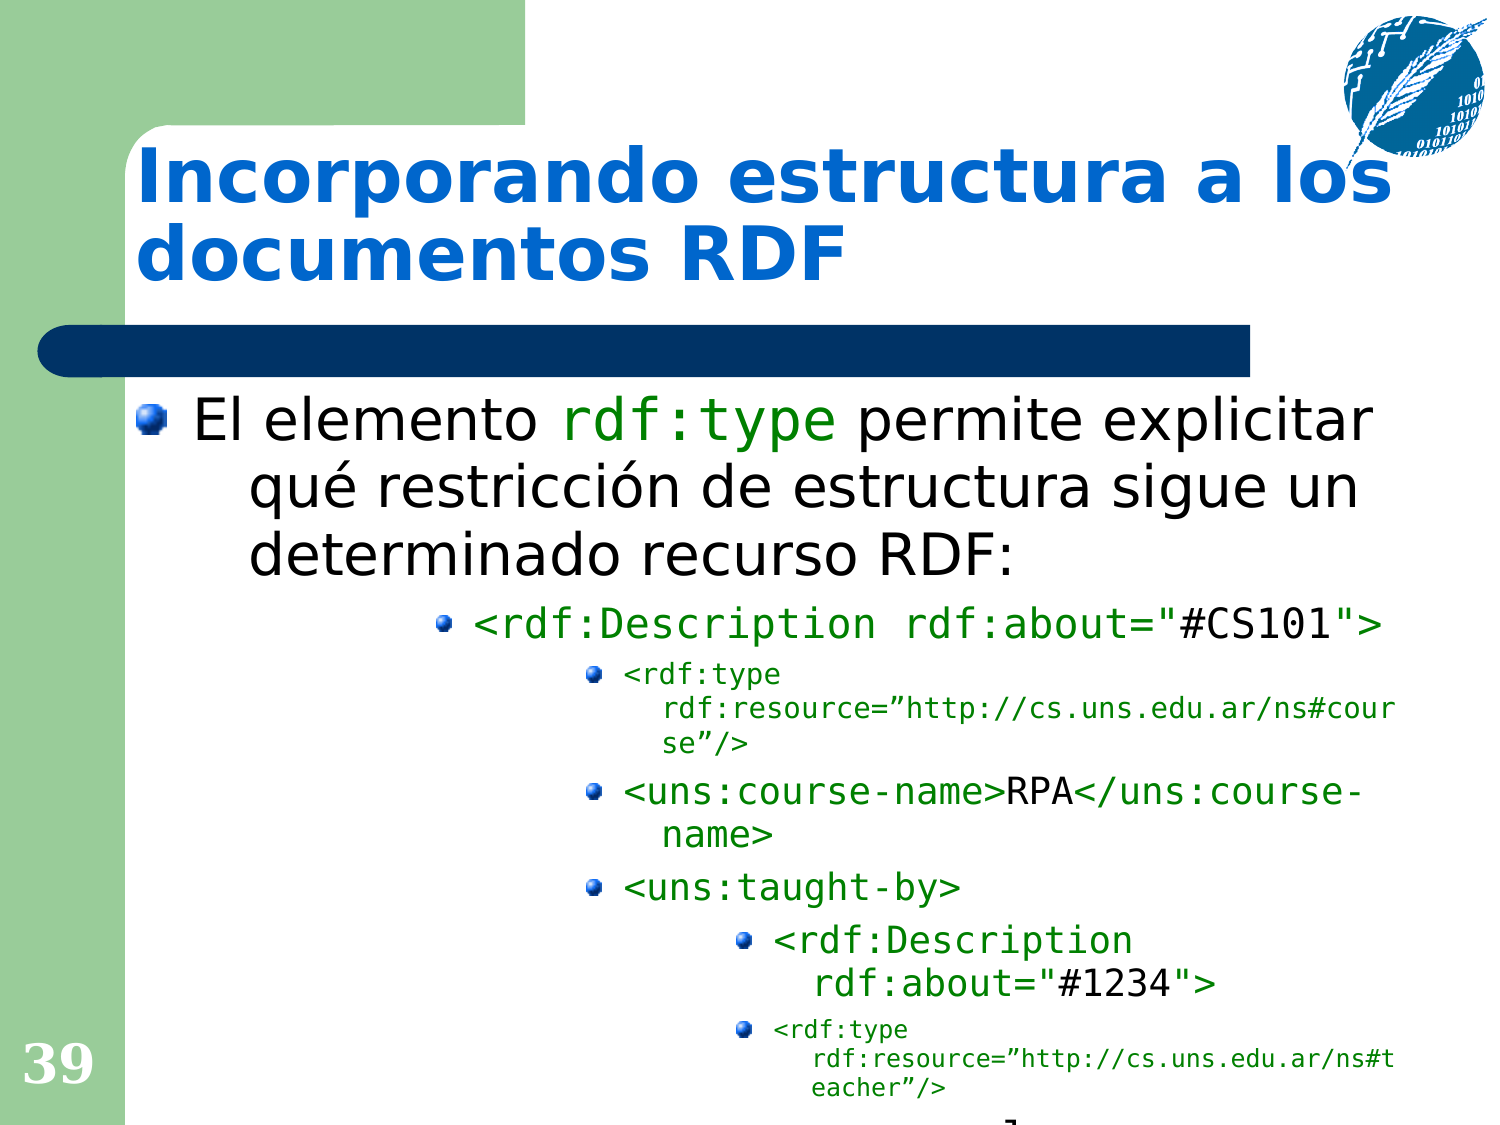

# Incorporando estructura a los documentos RDF
El elemento rdf:type permite explicitar qué restricción de estructura sigue un determinado recurso RDF:
<rdf:Description rdf:about="#CS101">
<rdf:type rdf:resource=”http://cs.uns.edu.ar/ns#course”/>
<uns:course-name>RPA</uns:course-name>
<uns:taught-by>
<rdf:Description rdf:about="#1234">
<rdf:type rdf:resource=”http://cs.uns.edu.ar/ns#teacher”/>
<uns:name>Juan Perez</uns:name>
<uns:title>Profesor Adjunto</uns:title>
</rdf:Description></uns:taught-by>
</rdf:Description>
39